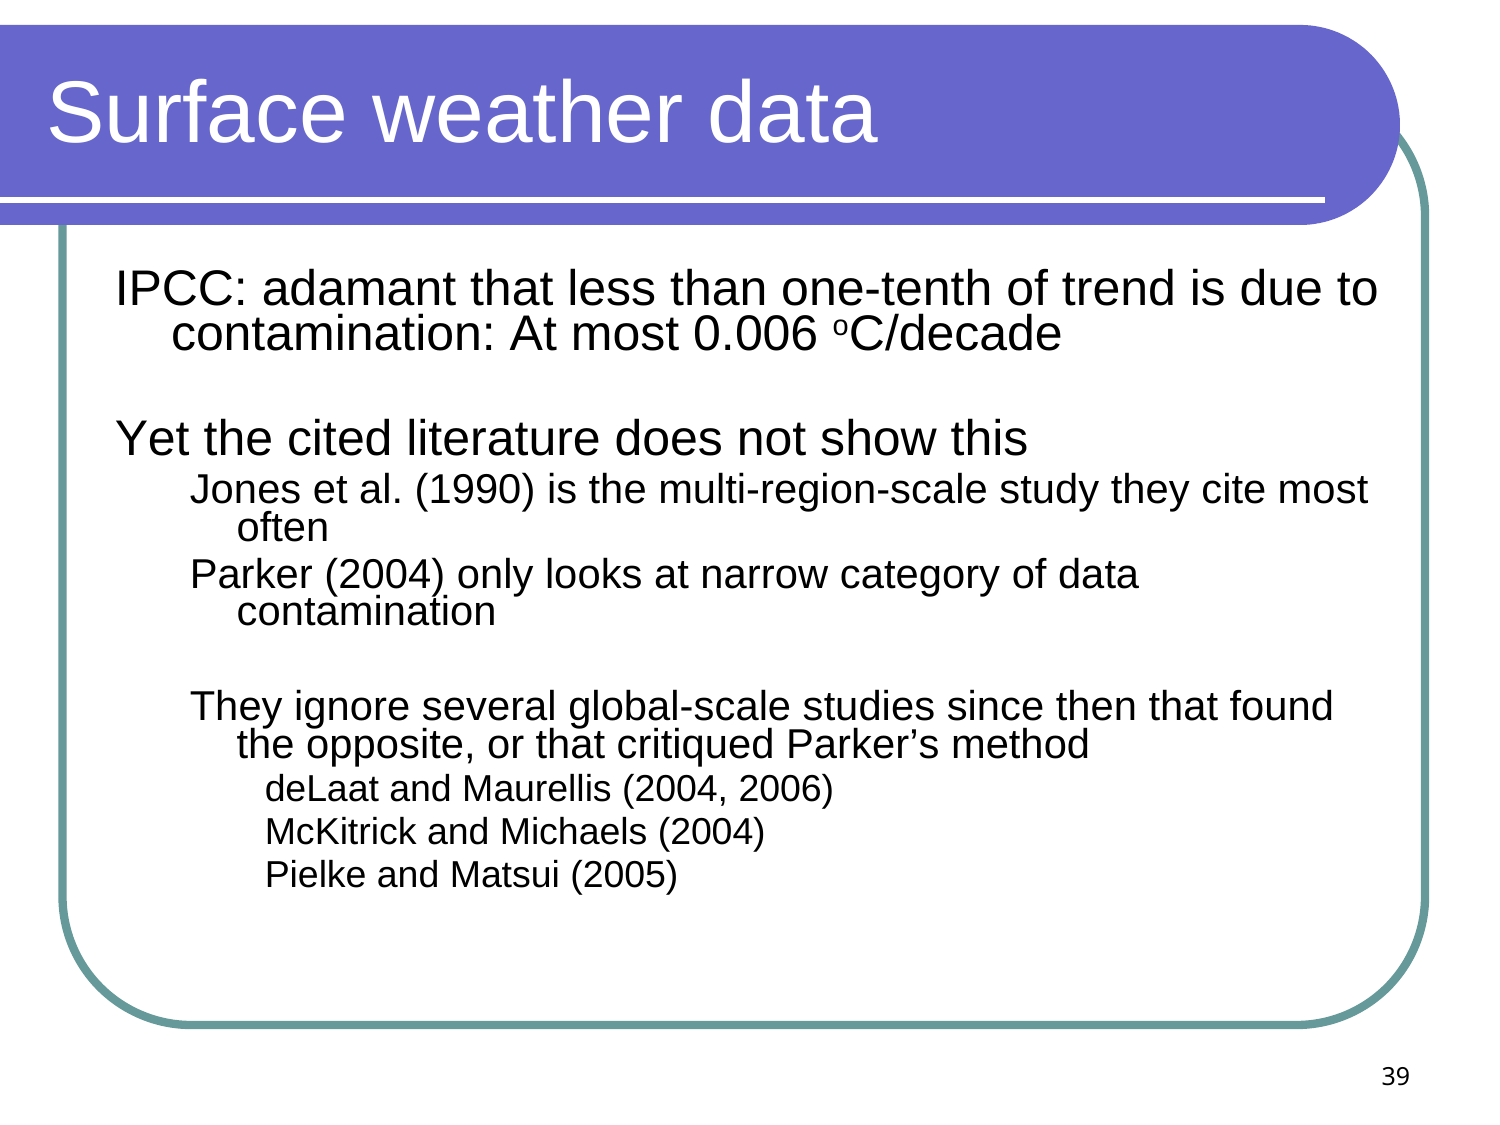

# Surface weather data
IPCC: adamant that less than one-tenth of trend is due to contamination: At most 0.006 oC/decade
Yet the cited literature does not show this
Jones et al. (1990) is the multi-region-scale study they cite most often
Parker (2004) only looks at narrow category of data contamination
They ignore several global-scale studies since then that found the opposite, or that critiqued Parker’s method
deLaat and Maurellis (2004, 2006)
McKitrick and Michaels (2004)
Pielke and Matsui (2005)
39